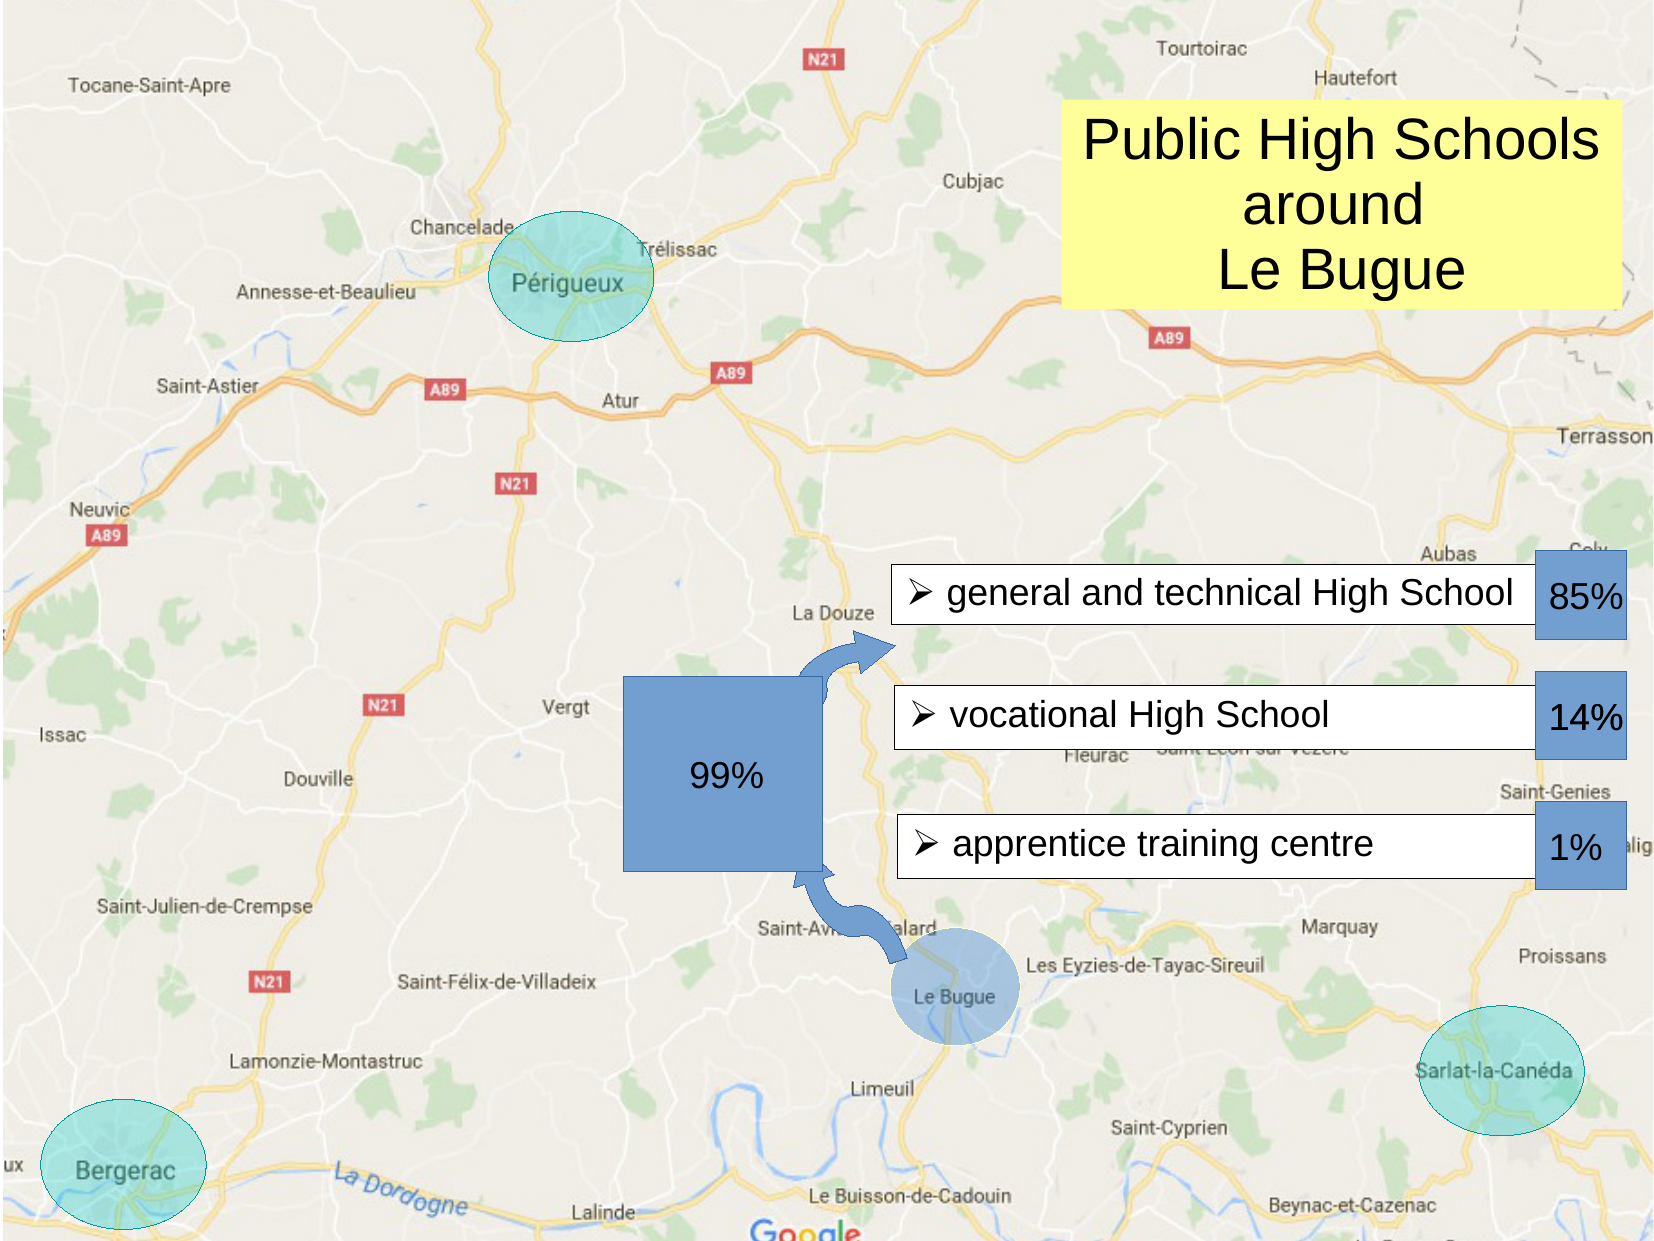

Public High Schools
around
Le Bugue
85%
 general and technical High School
99%
14%
14%
 vocational High School
1%
 apprentice training centre